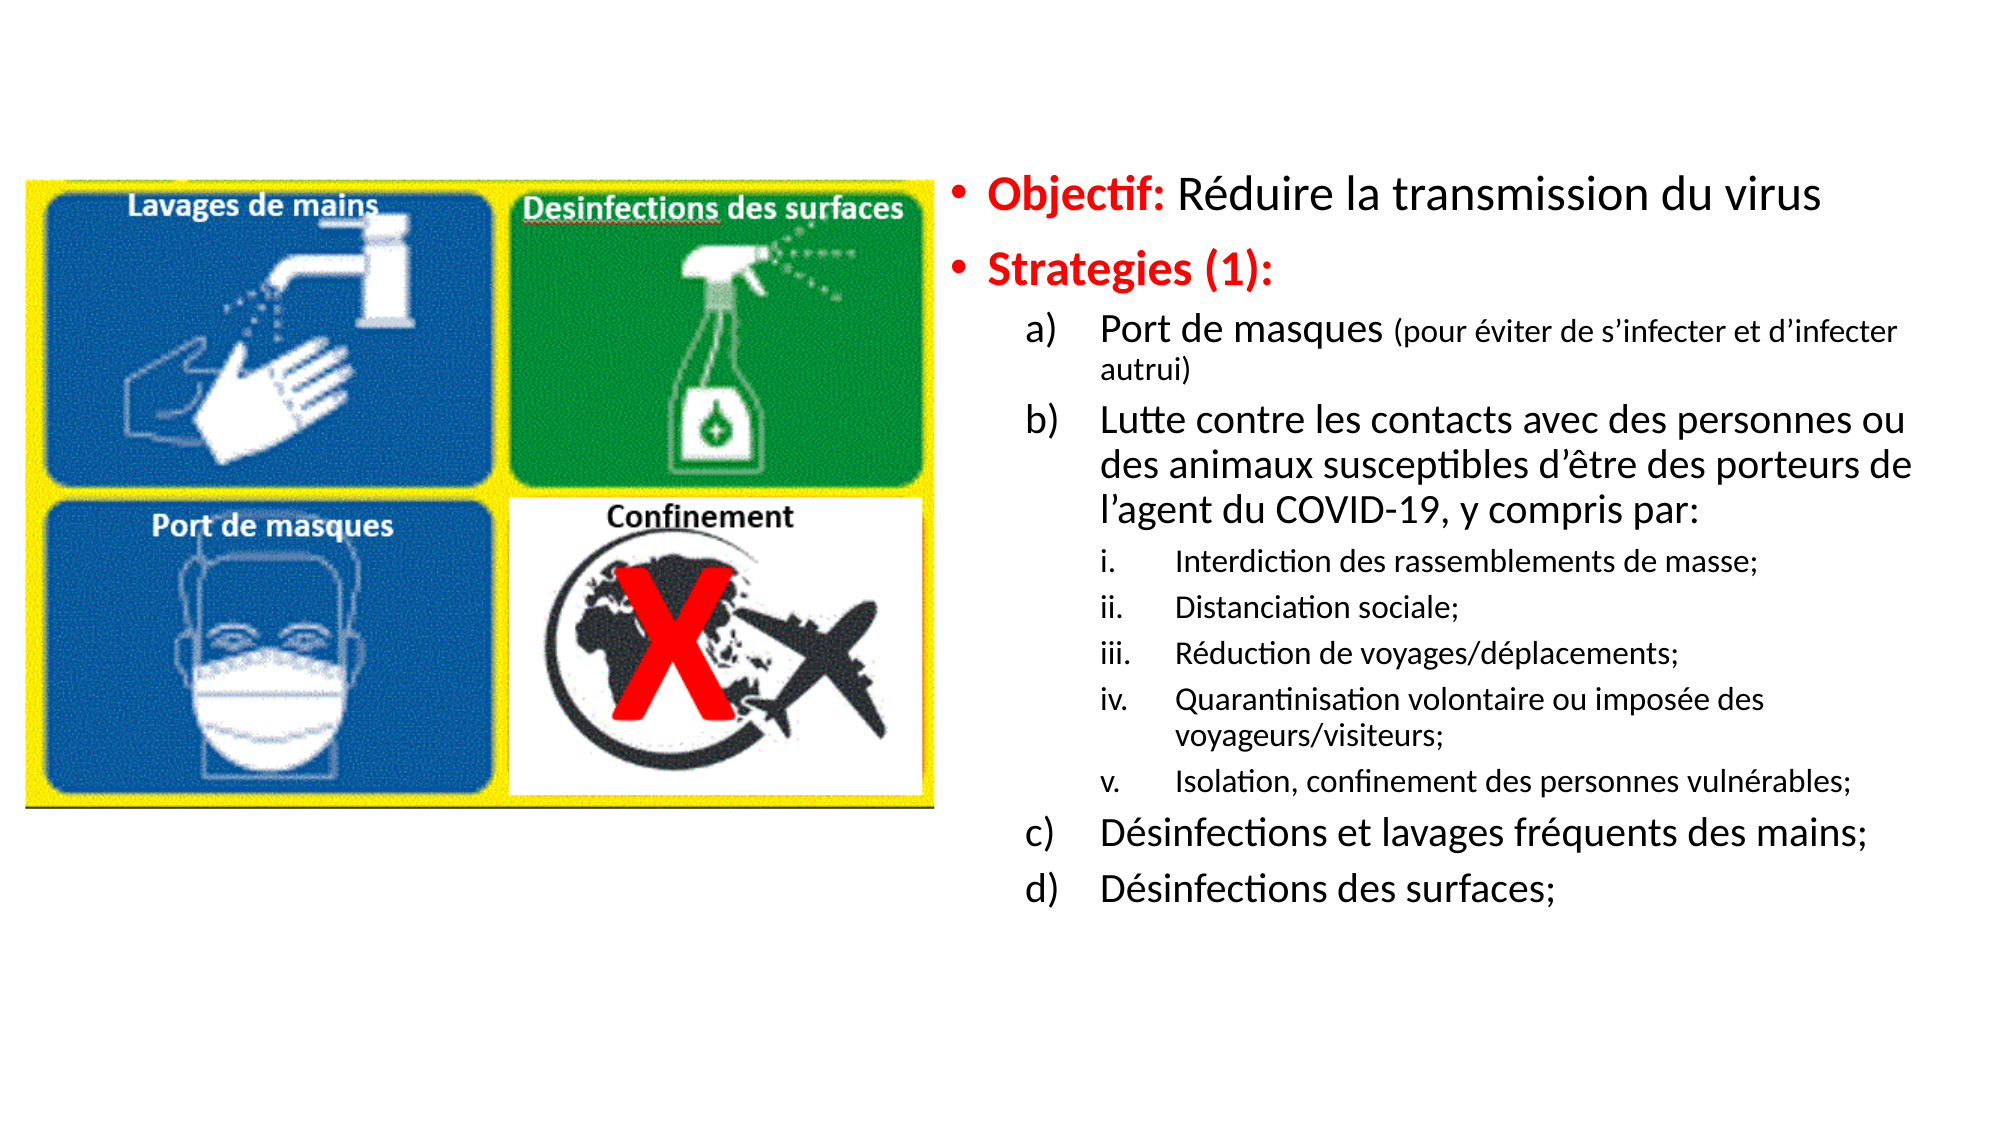

# Objectif: Réduire la transmission du virus
Strategies (1):
Port de masques (pour éviter de s’infecter et d’infecter autrui)
Lutte contre les contacts avec des personnes ou des animaux susceptibles d’être des porteurs de l’agent du COVID-19, y compris par:
Interdiction des rassemblements de masse;
Distanciation sociale;
Réduction de voyages/déplacements;
Quarantinisation volontaire ou imposée des voyageurs/visiteurs;
Isolation, confinement des personnes vulnérables;
Désinfections et lavages fréquents des mains;
Désinfections des surfaces;